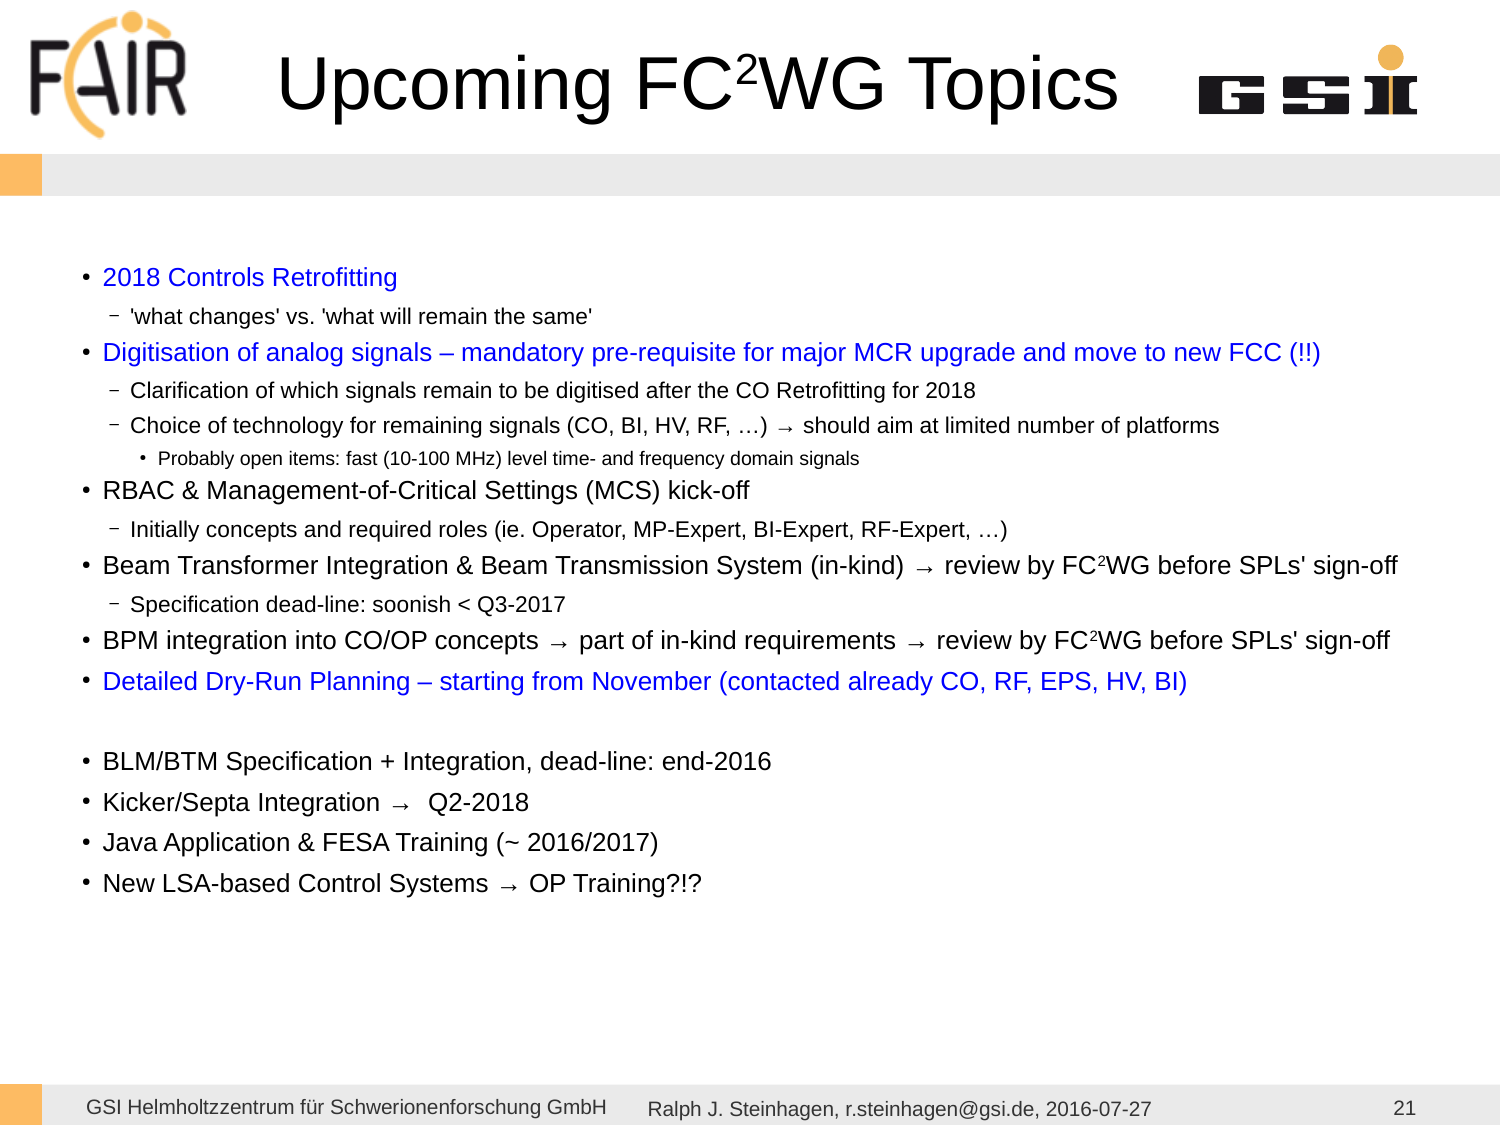

# Upcoming FC2WG Topics
2018 Controls Retrofitting
'what changes' vs. 'what will remain the same'
Digitisation of analog signals – mandatory pre-requisite for major MCR upgrade and move to new FCC (!!)
Clarification of which signals remain to be digitised after the CO Retrofitting for 2018
Choice of technology for remaining signals (CO, BI, HV, RF, …) → should aim at limited number of platforms
Probably open items: fast (10-100 MHz) level time- and frequency domain signals
RBAC & Management-of-Critical Settings (MCS) kick-off
Initially concepts and required roles (ie. Operator, MP-Expert, BI-Expert, RF-Expert, …)
Beam Transformer Integration & Beam Transmission System (in-kind) → review by FC2WG before SPLs' sign-off
Specification dead-line: soonish < Q3-2017
BPM integration into CO/OP concepts → part of in-kind requirements → review by FC2WG before SPLs' sign-off
Detailed Dry-Run Planning – starting from November (contacted already CO, RF, EPS, HV, BI)
BLM/BTM Specification + Integration, dead-line: end-2016
Kicker/Septa Integration → Q2-2018
Java Application & FESA Training (~ 2016/2017)
New LSA-based Control Systems → OP Training?!?